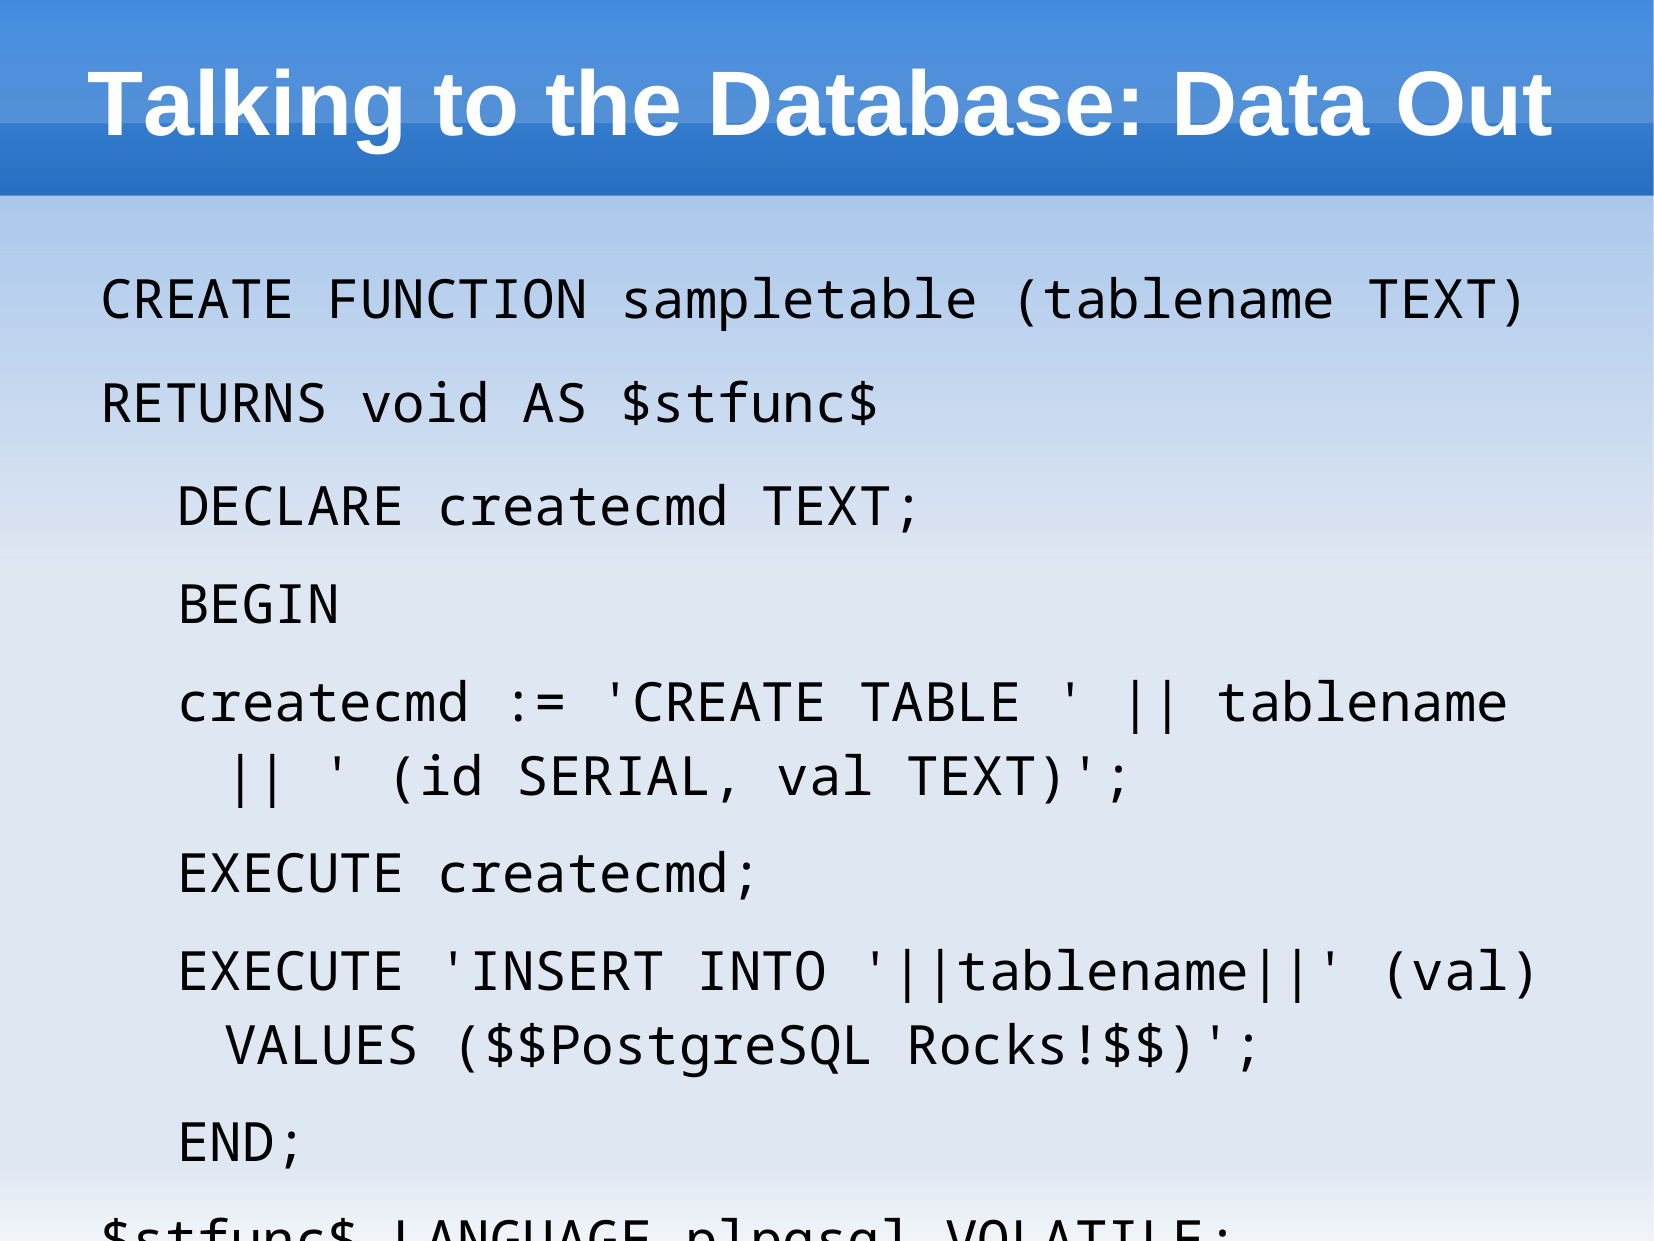

# Talking to the Database: Data Out
CREATE FUNCTION sampletable (tablename TEXT)
RETURNS void AS $stfunc$
DECLARE createcmd TEXT;
BEGIN
createcmd := 'CREATE TABLE ' || tablename || ' (id SERIAL, val TEXT)';
EXECUTE createcmd;
EXECUTE 'INSERT INTO '||tablename||' (val) VALUES ($$PostgreSQL Rocks!$$)';
END;
$stfunc$ LANGUAGE plpgsql VOLATILE;